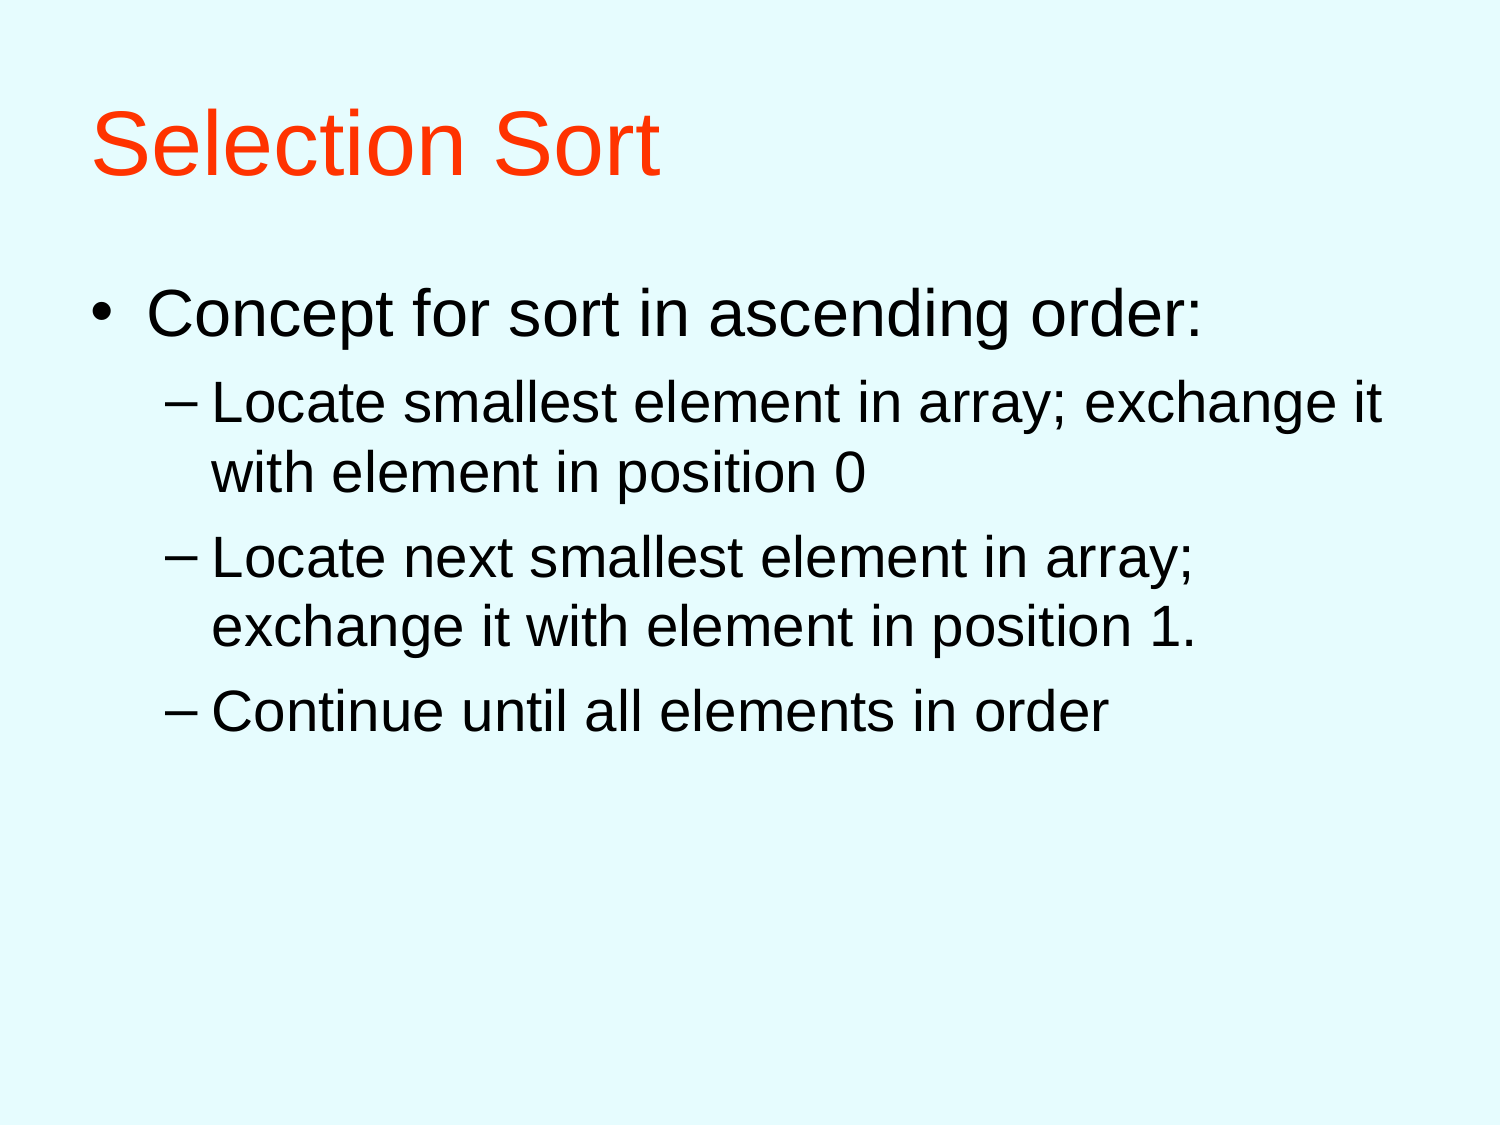

# Selection Sort
Concept for sort in ascending order:
Locate smallest element in array; exchange it with element in position 0
Locate next smallest element in array; exchange it with element in position 1.
Continue until all elements in order